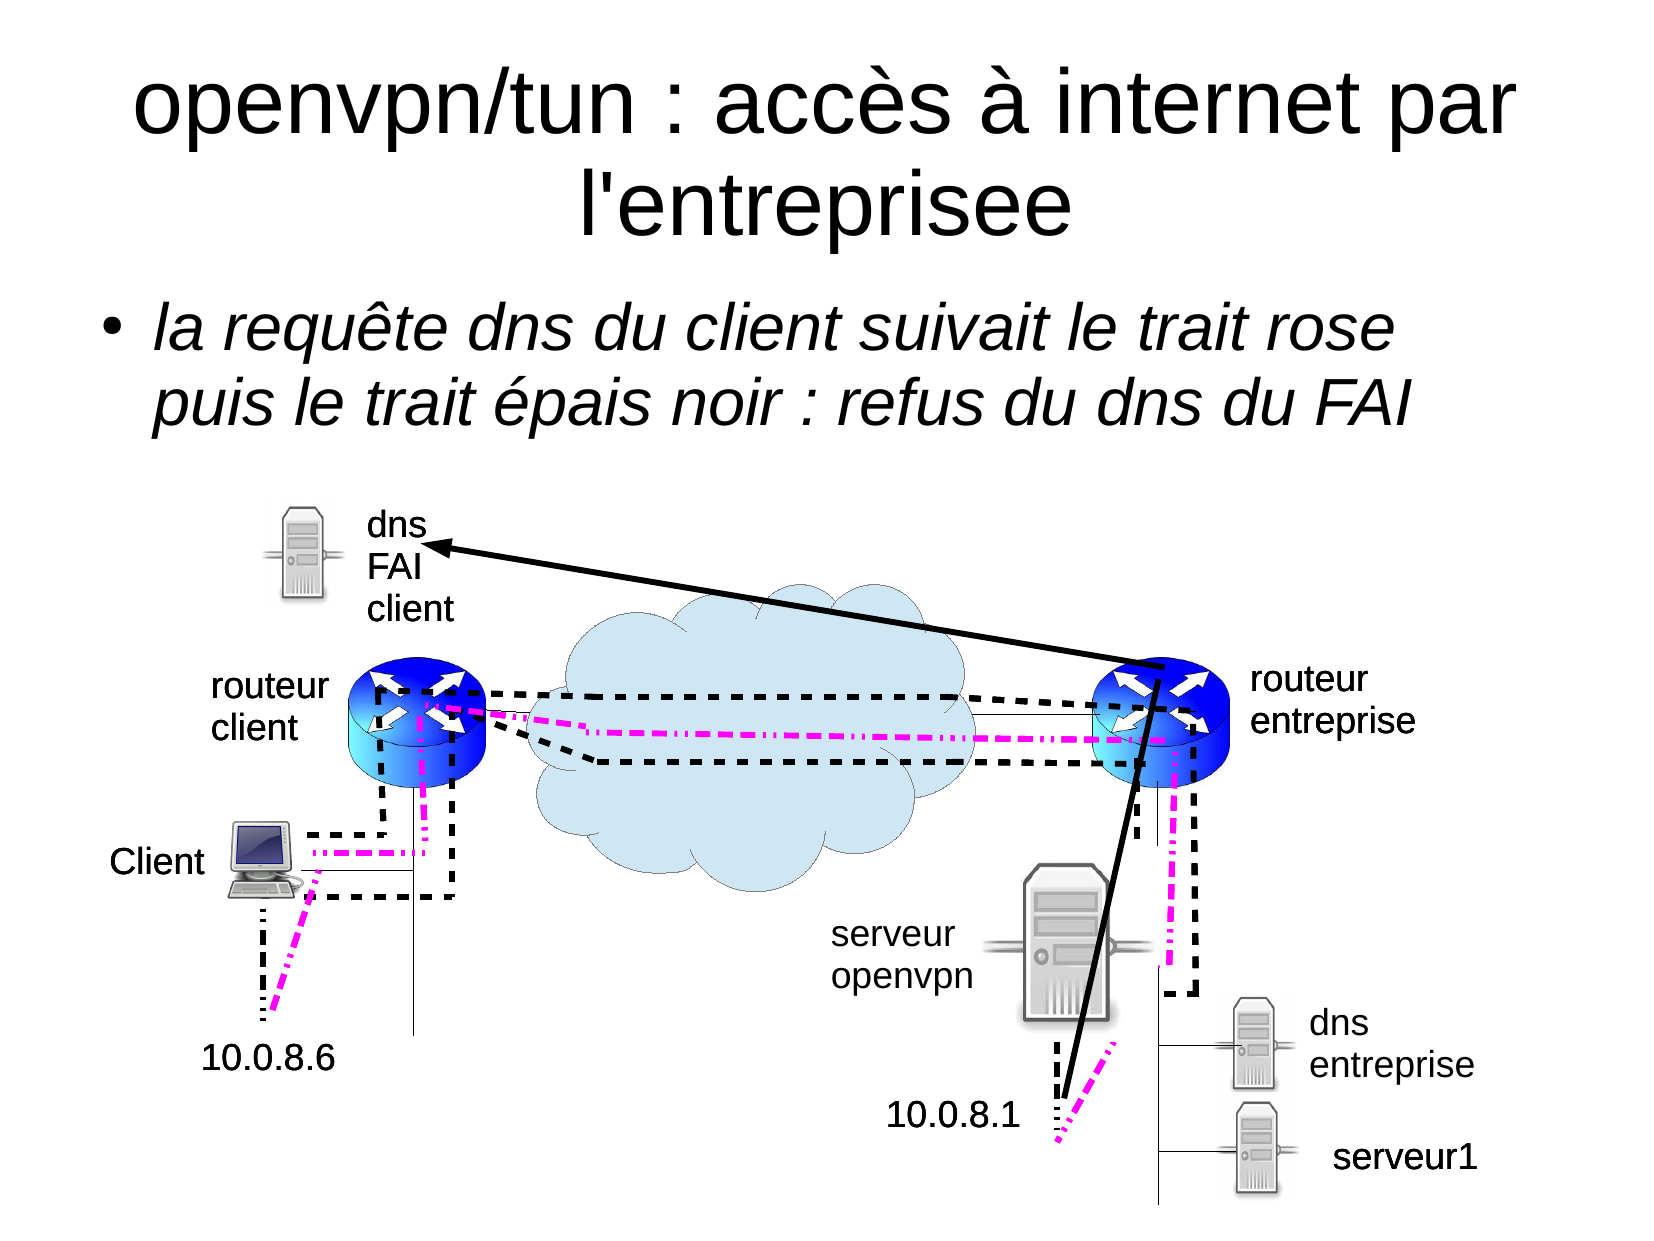

# openvpn/tun : accès à internet par l'entreprisee
la requête dns du client suivait le trait rose puis le trait épais noir : refus du dns du FAI
dns
FAI
client
dns
FAI
client
dns
FAI
client
routeur
entreprise
routeur
entreprise
routeur
entreprise
routeur
client
routeur
client
routeur
client
Client
Client
Client
serveur
openvpn
dns
entreprise
10.0.8.6
10.0.8.6
10.0.8.6
10.0.8.1
10.0.8.1
10.0.8.1
serveur1
serveur1
serveur1